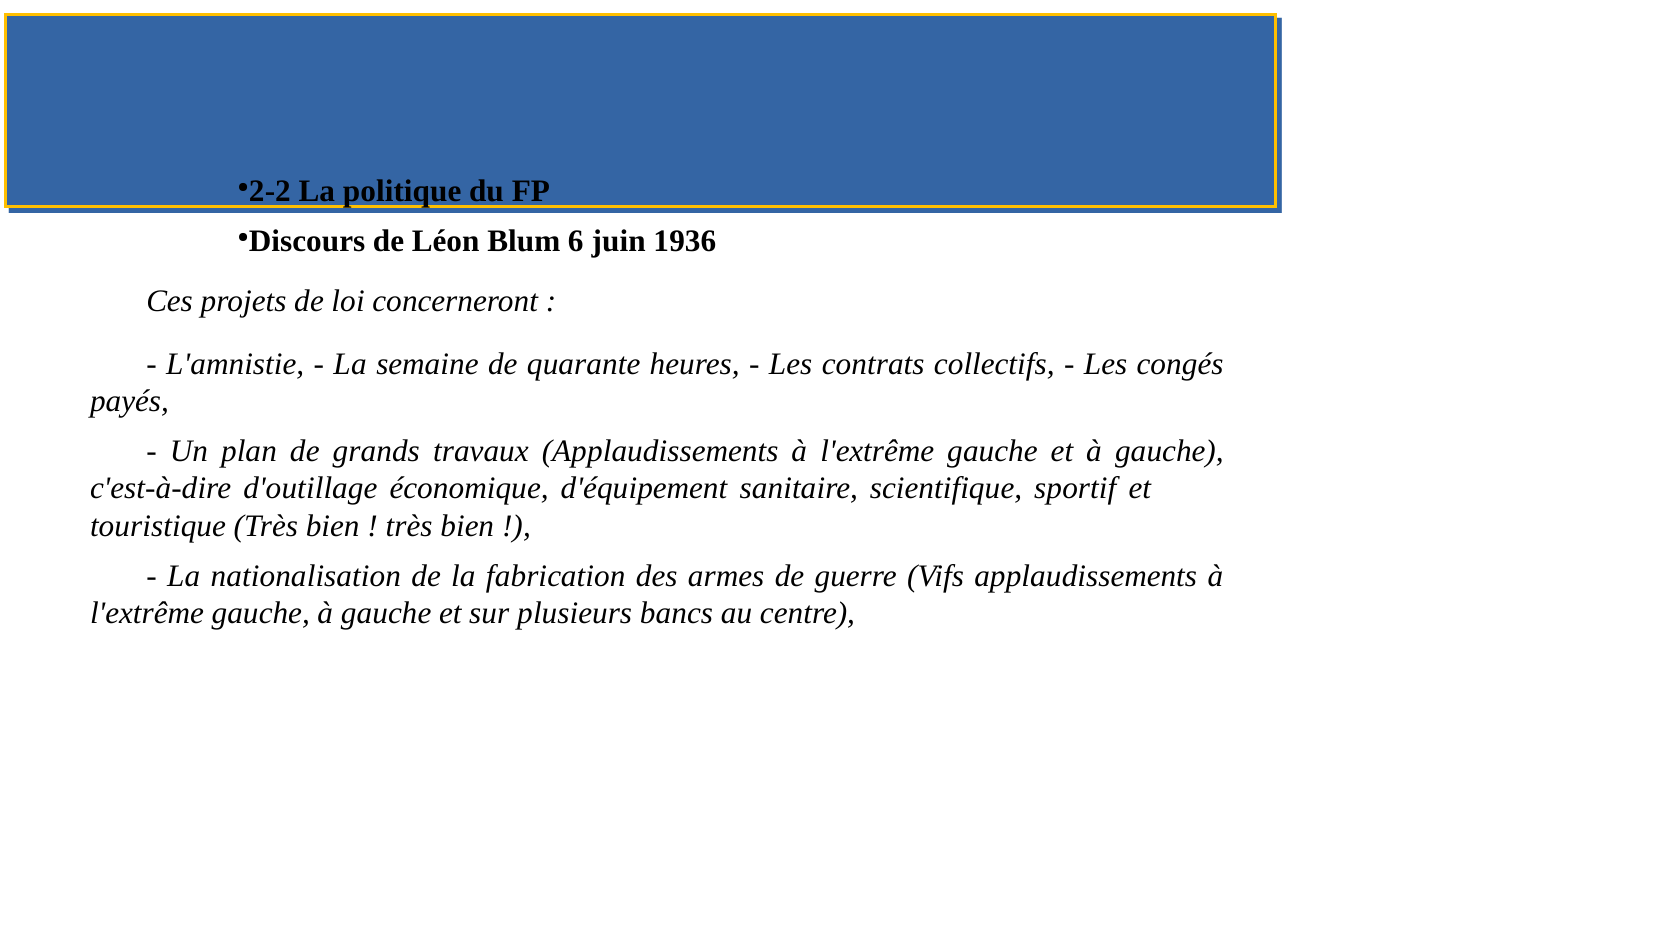

2-2 La politique du FP
Discours de Léon Blum 6 juin 1936
Ces projets de loi concerneront :
- L'amnistie, - La semaine de quarante heures, - Les contrats collectifs, - Les congés payés,
- Un plan de grands travaux (Applaudissements à l'extrême gauche et à gauche), c'est-à-dire d'outillage économique, d'équipement sanitaire, scientifique, sportif et touristique (Très bien ! très bien !),
- La nationalisation de la fabrication des armes de guerre (Vifs applaudissements à l'extrême gauche, à gauche et sur plusieurs bancs au centre),